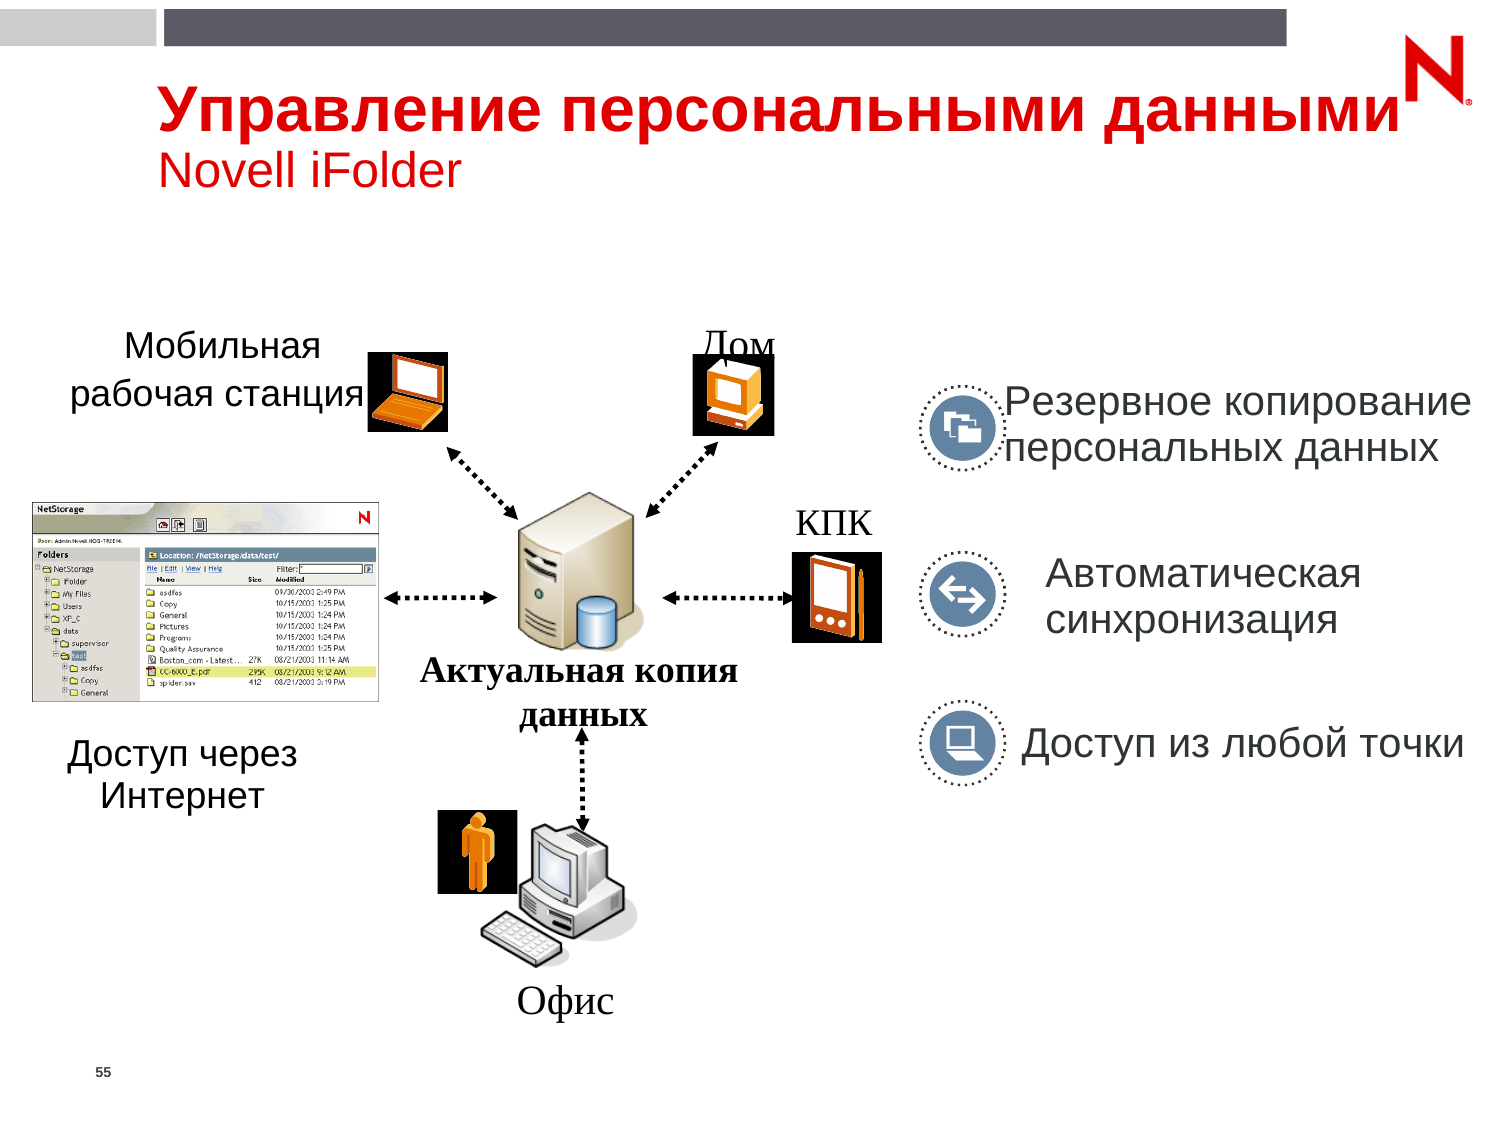

# Управление персональными данными Novell iFolder
Дом
Мобильная
рабочая станция
Резервное копирование персональных данных
КПК
Автоматическая синхронизация
Актуальная копия
 данных
Доступ из любой точки
Доступ через Интернет
Офис